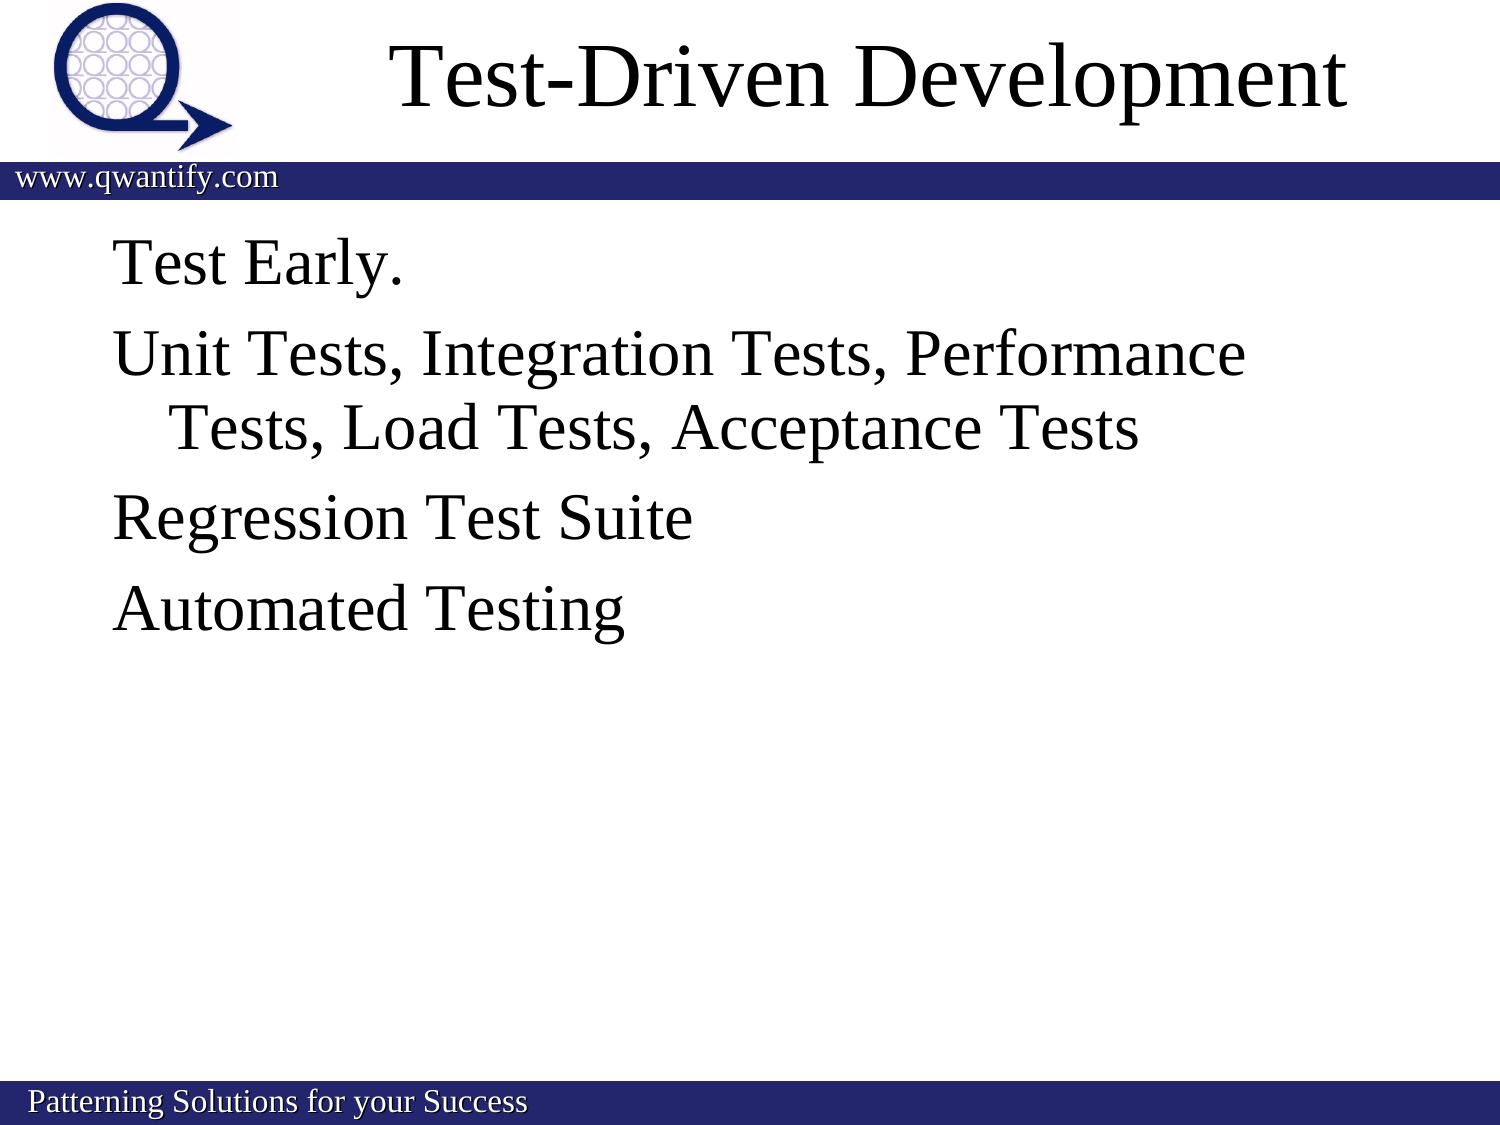

# Test-Driven Development
Test Early.
Unit Tests, Integration Tests, Performance Tests, Load Tests, Acceptance Tests
Regression Test Suite
Automated Testing